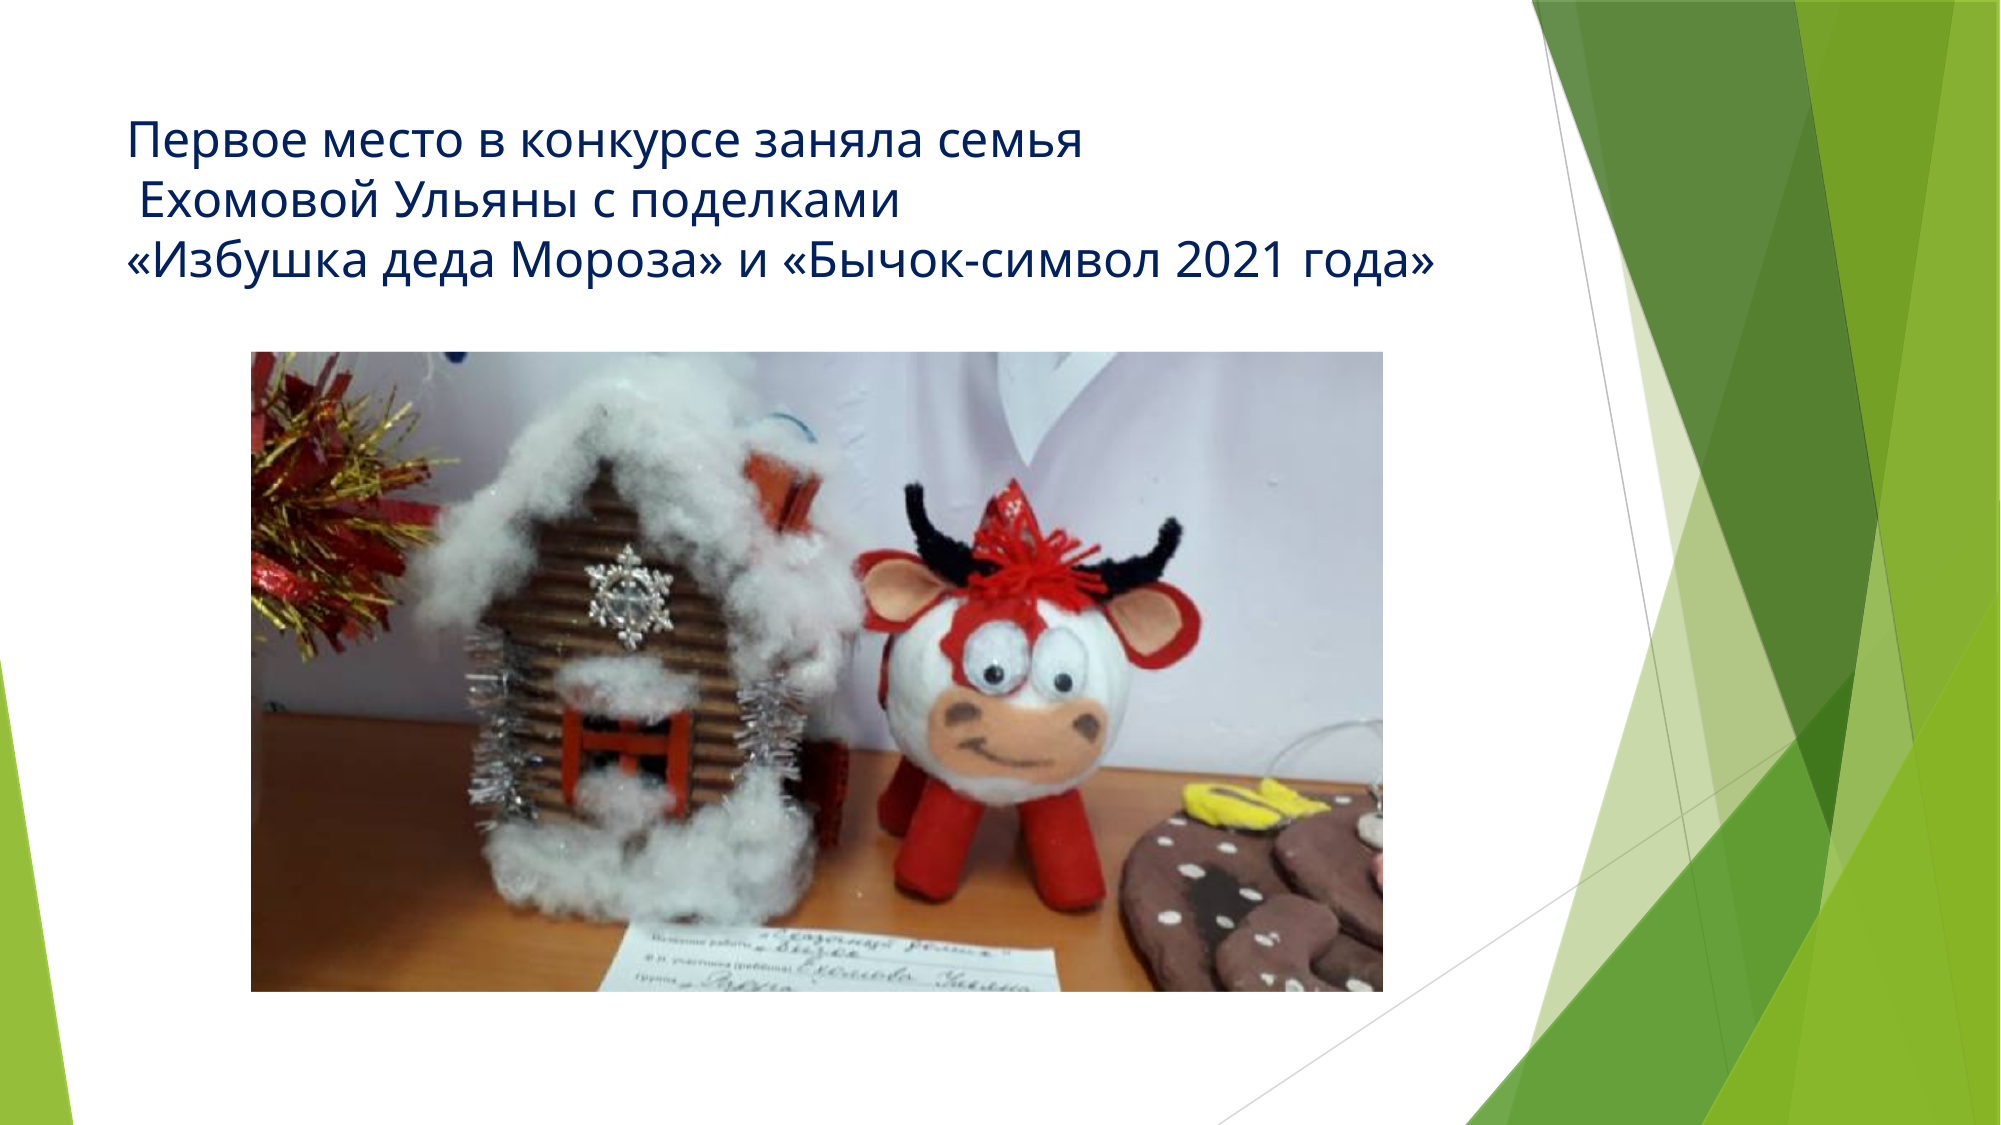

# Первое место в конкурсе заняла семья Ехомовой Ульяны с поделками «Избушка деда Мороза» и «Бычок-символ 2021 года»